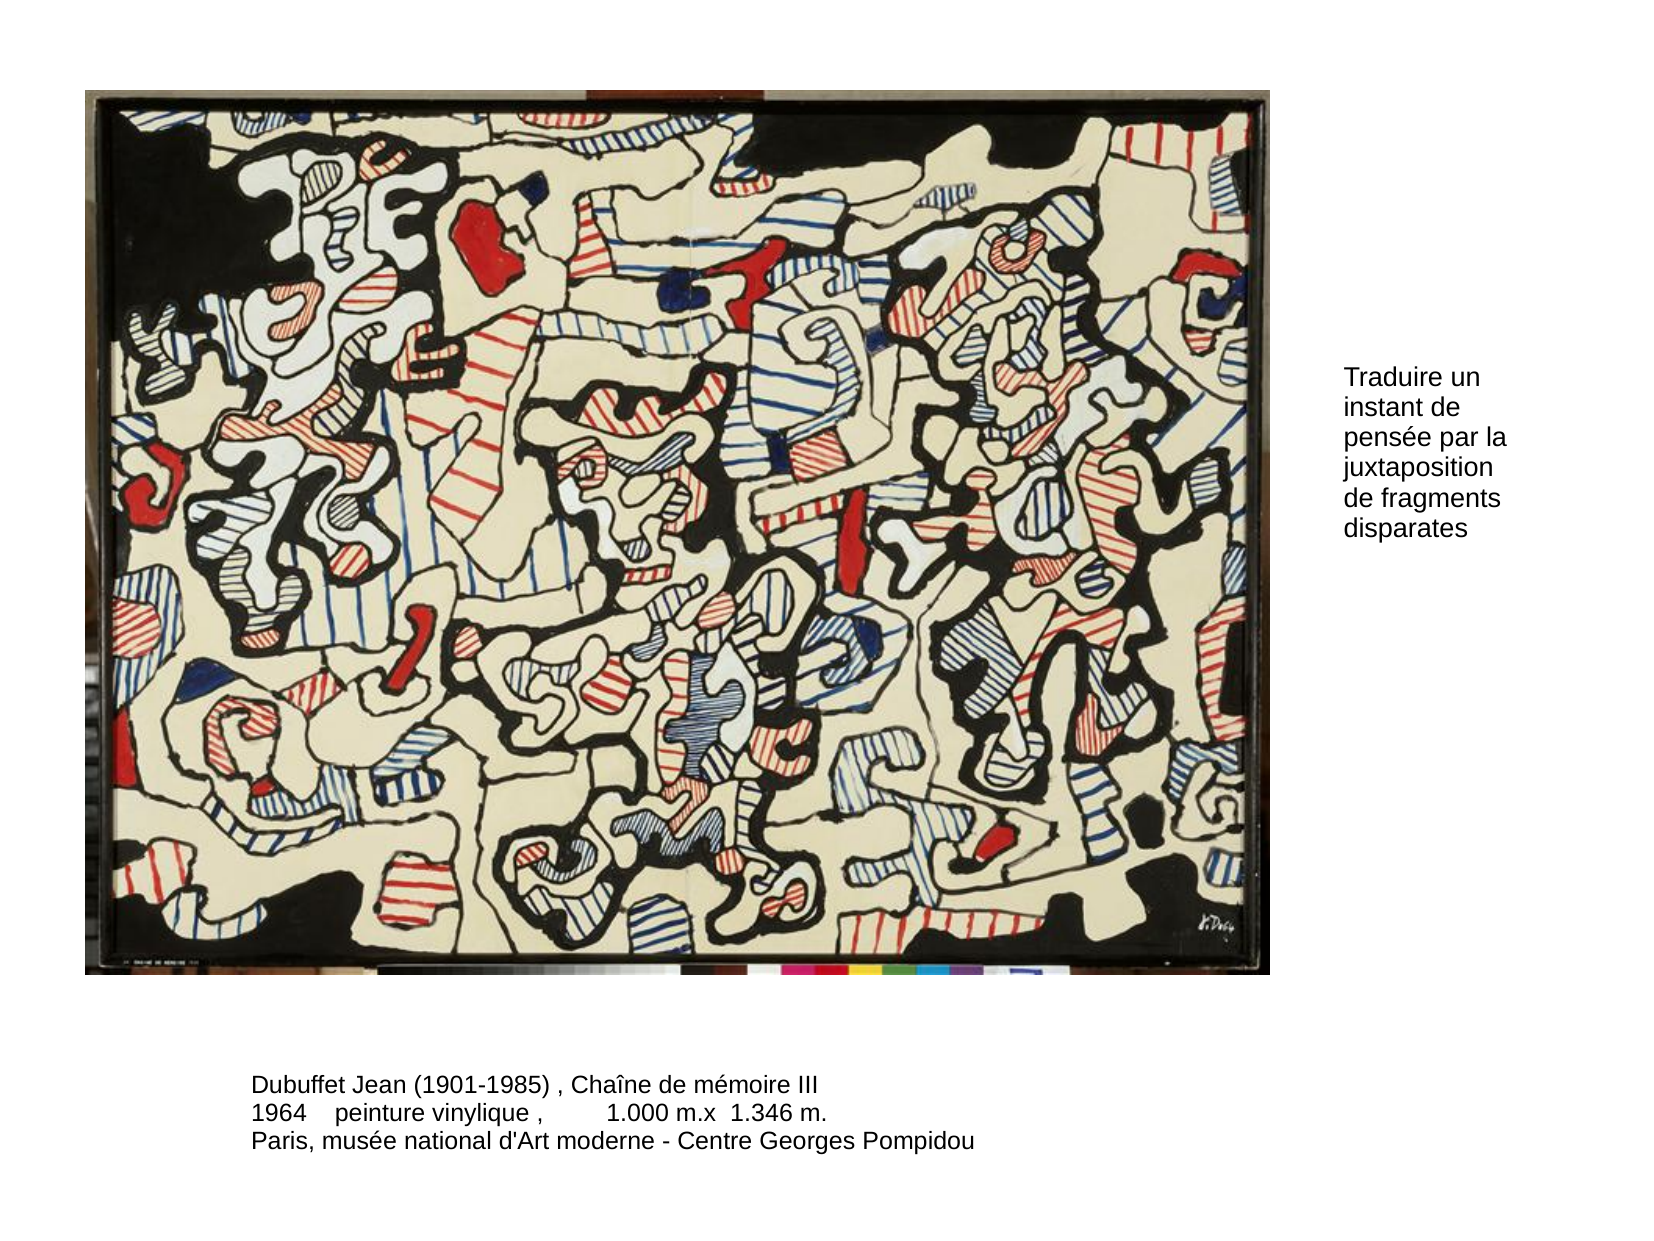

Traduire un instant de pensée par la juxtaposition de fragments disparates
Dubuffet Jean (1901-1985) , Chaîne de mémoire III
1964 peinture vinylique , 1.000 m.x 1.346 m.
Paris, musée national d'Art moderne - Centre Georges Pompidou